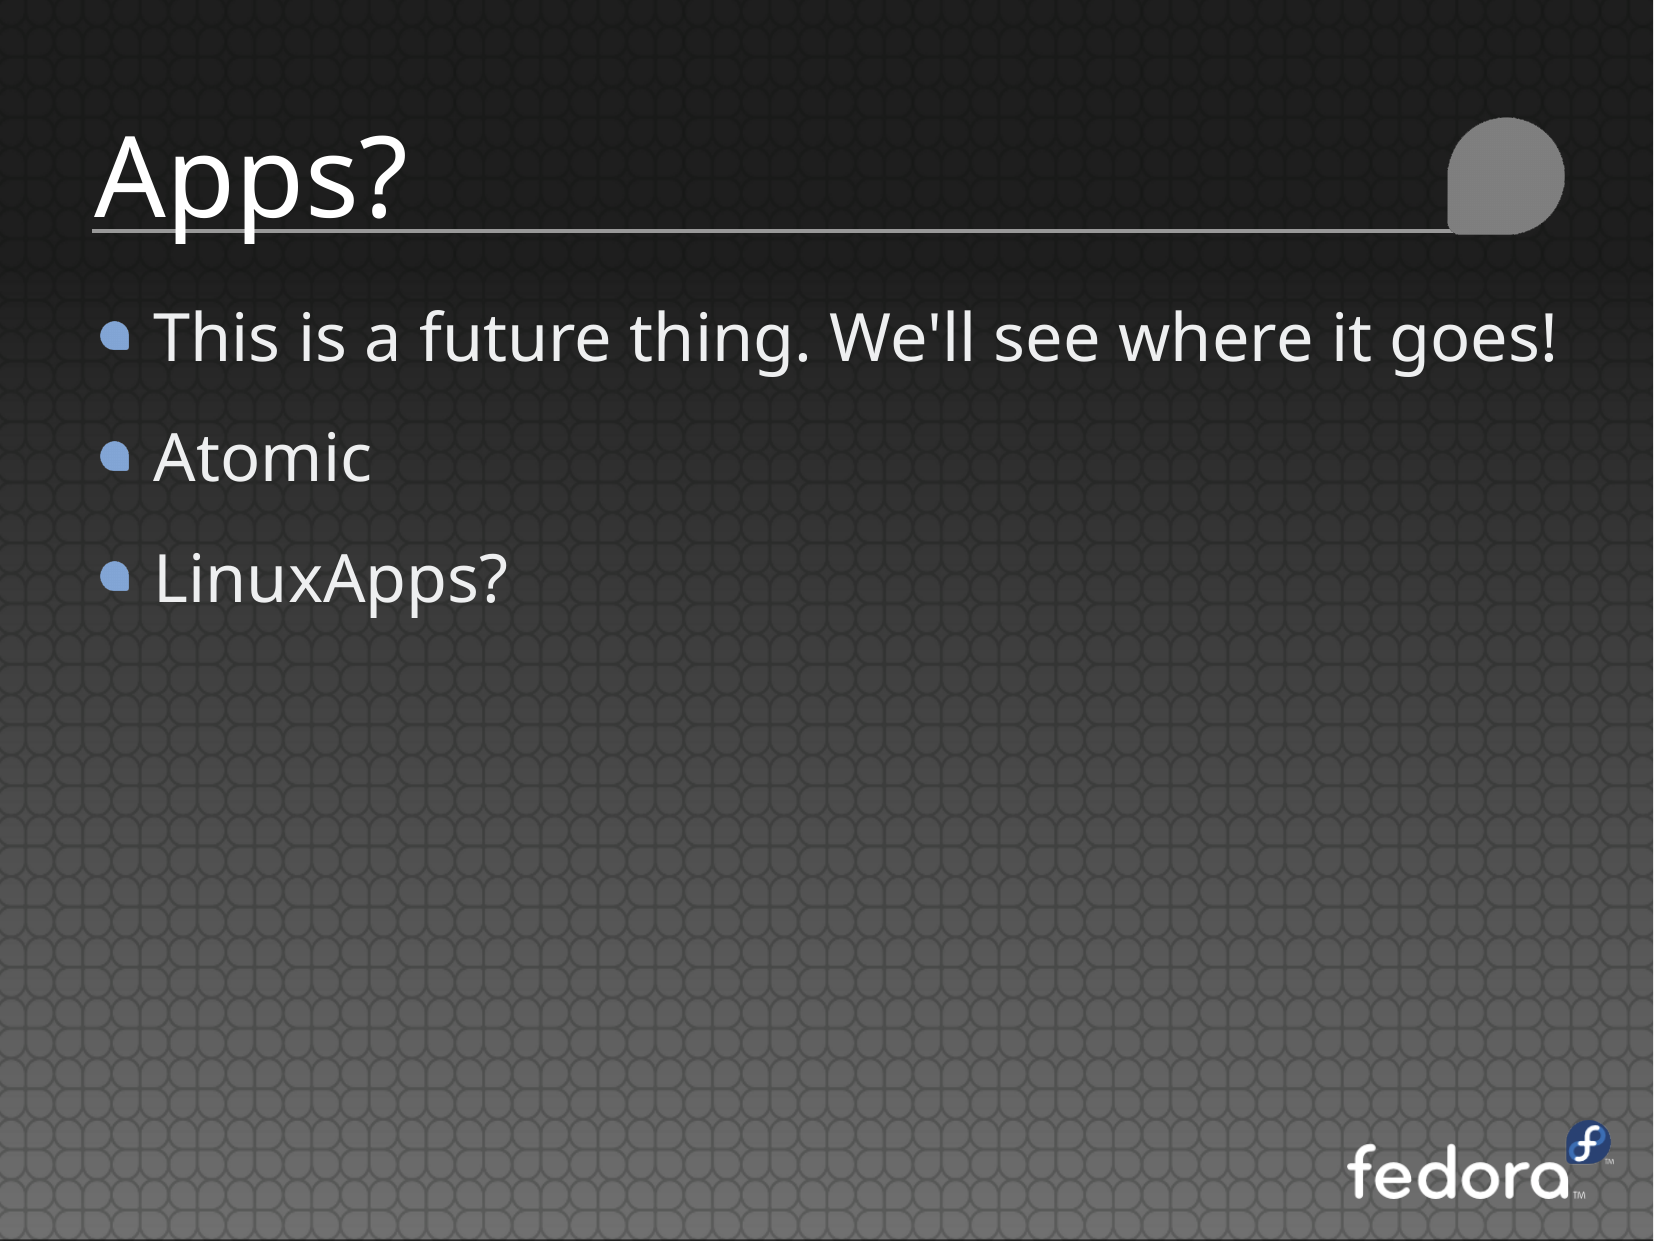

Apps?
# This is a future thing. We'll see where it goes!
Atomic
LinuxApps?